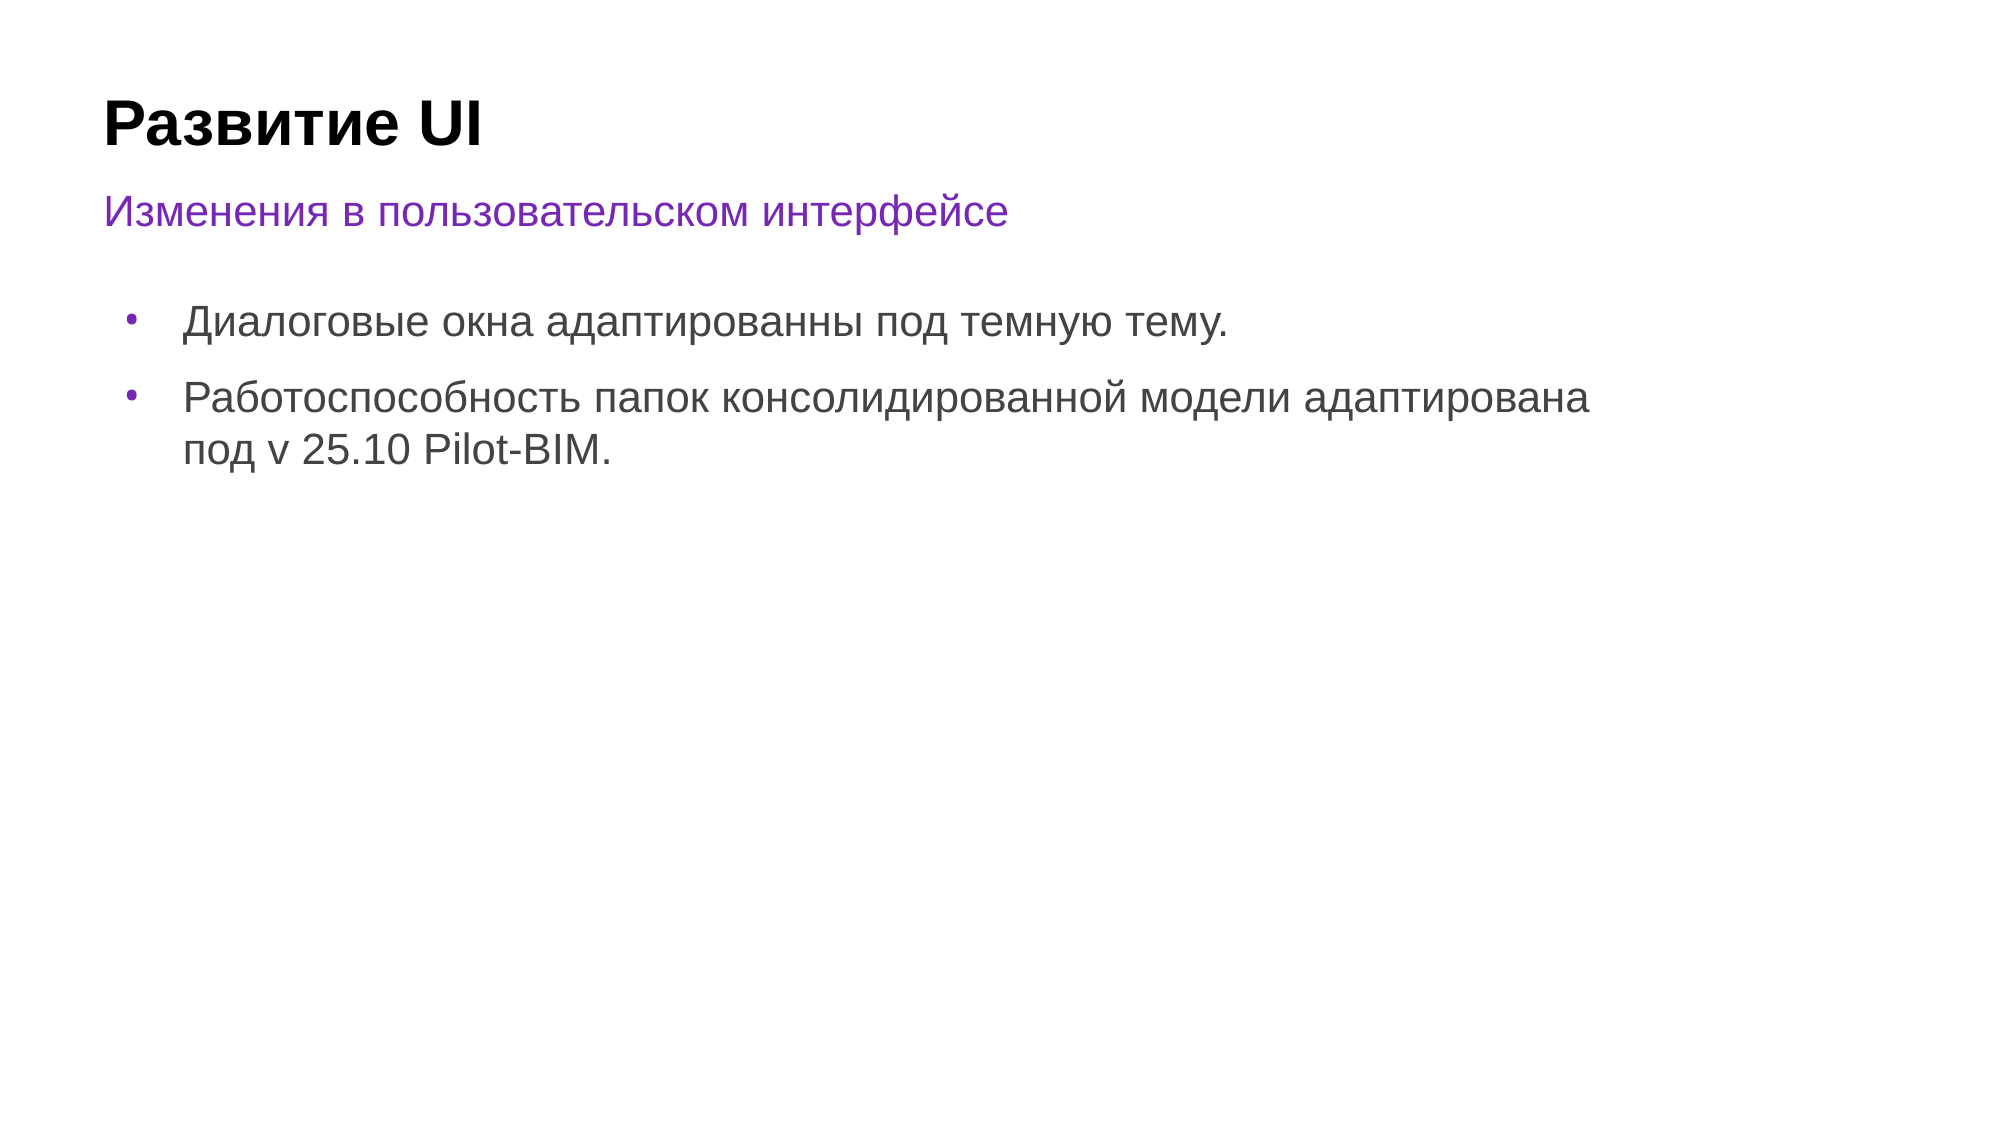

Развитие UI
Изменения в пользовательском интерфейсе
Диалоговые окна адаптированны под темную тему.
Работоспособность папок консолидированной модели адаптирована под v 25.10 Pilot-BIM.